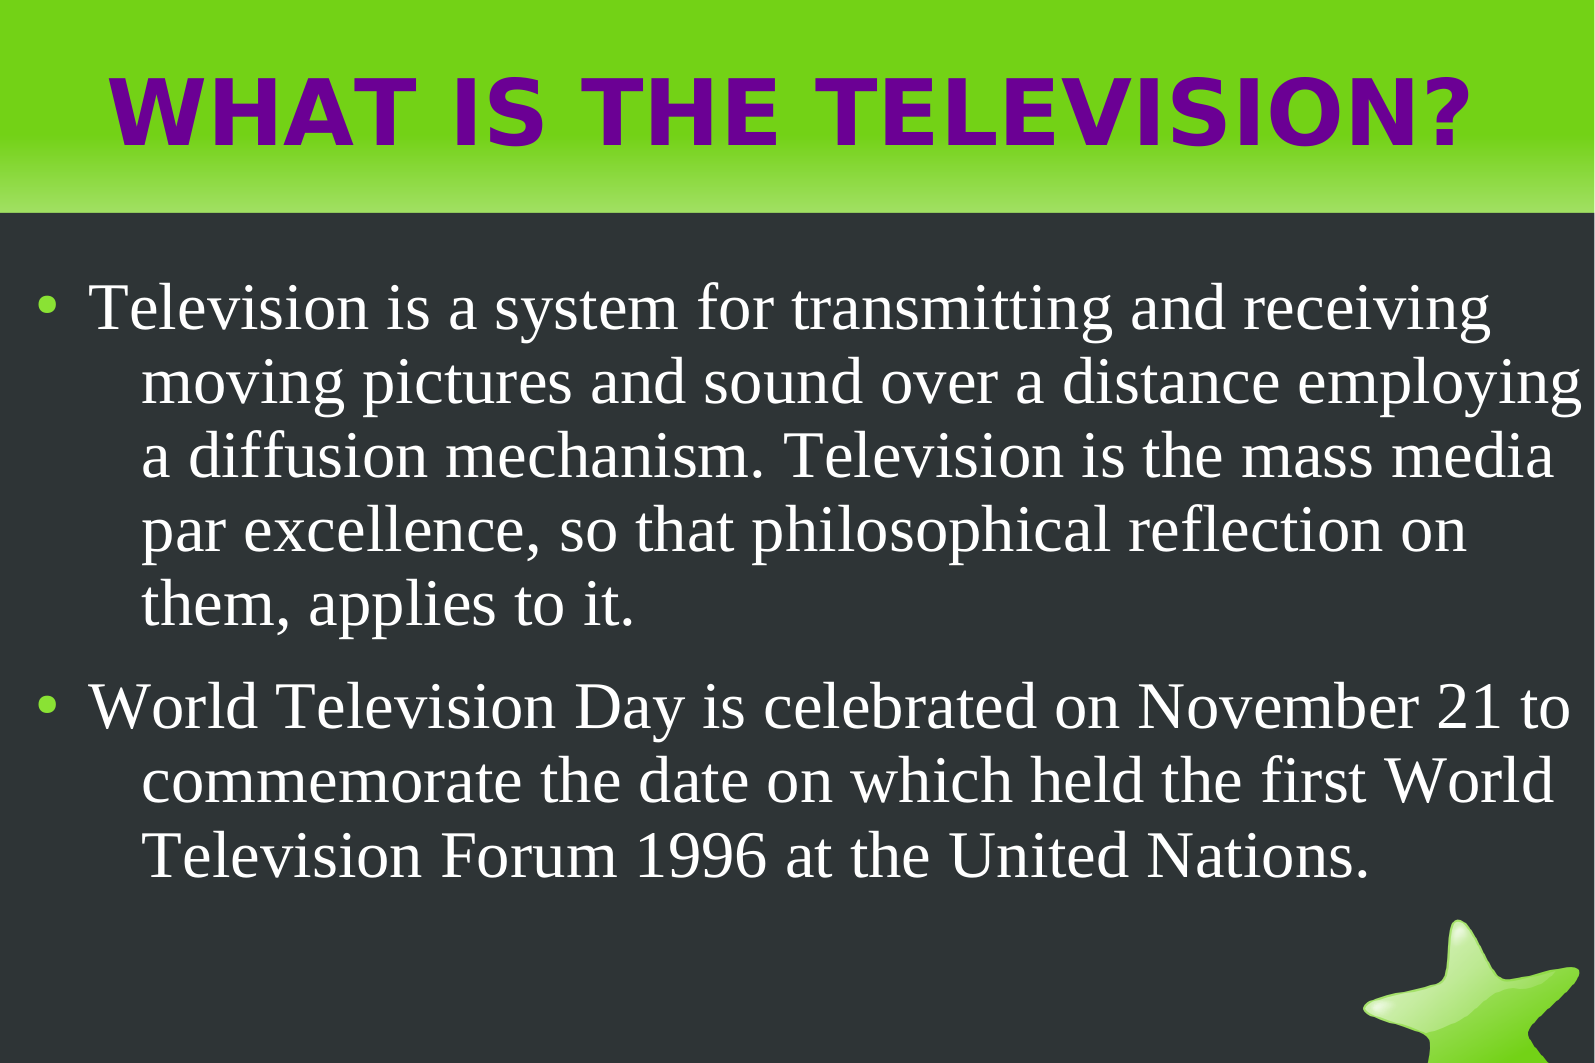

# WHAT IS THE TELEVISION?
Television is a system for transmitting and receiving moving pictures and sound over a distance employing a diffusion mechanism. Television is the mass media par excellence, so that philosophical reflection on them, applies to it.
World Television Day is celebrated on November 21 to commemorate the date on which held the first World Television Forum 1996 at the United Nations.